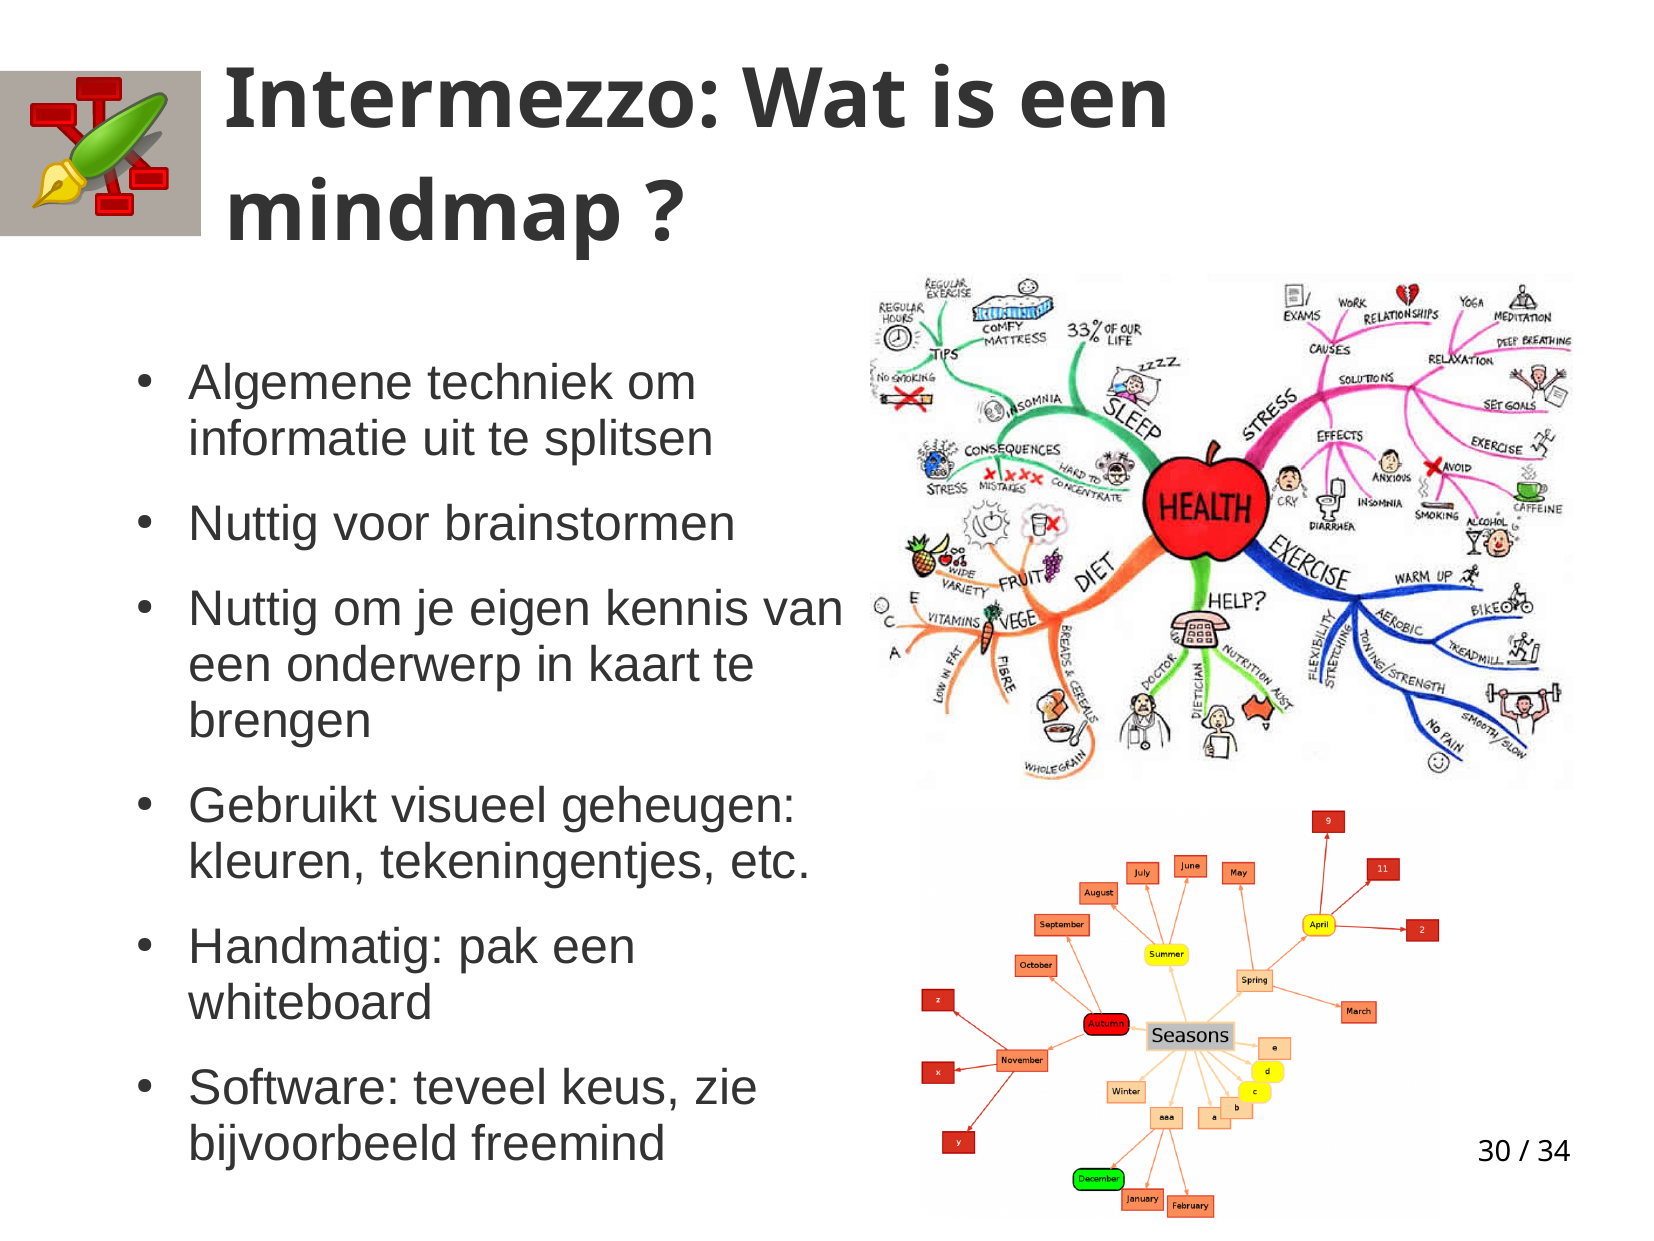

# Intermezzo: Wat is een mindmap ?
Algemene techniek om informatie uit te splitsen
Nuttig voor brainstormen
Nuttig om je eigen kennis van een onderwerp in kaart te brengen
Gebruikt visueel geheugen: kleuren, tekeningentjes, etc.
Handmatig: pak een whiteboard
Software: teveel keus, zie bijvoorbeeld freemind
30